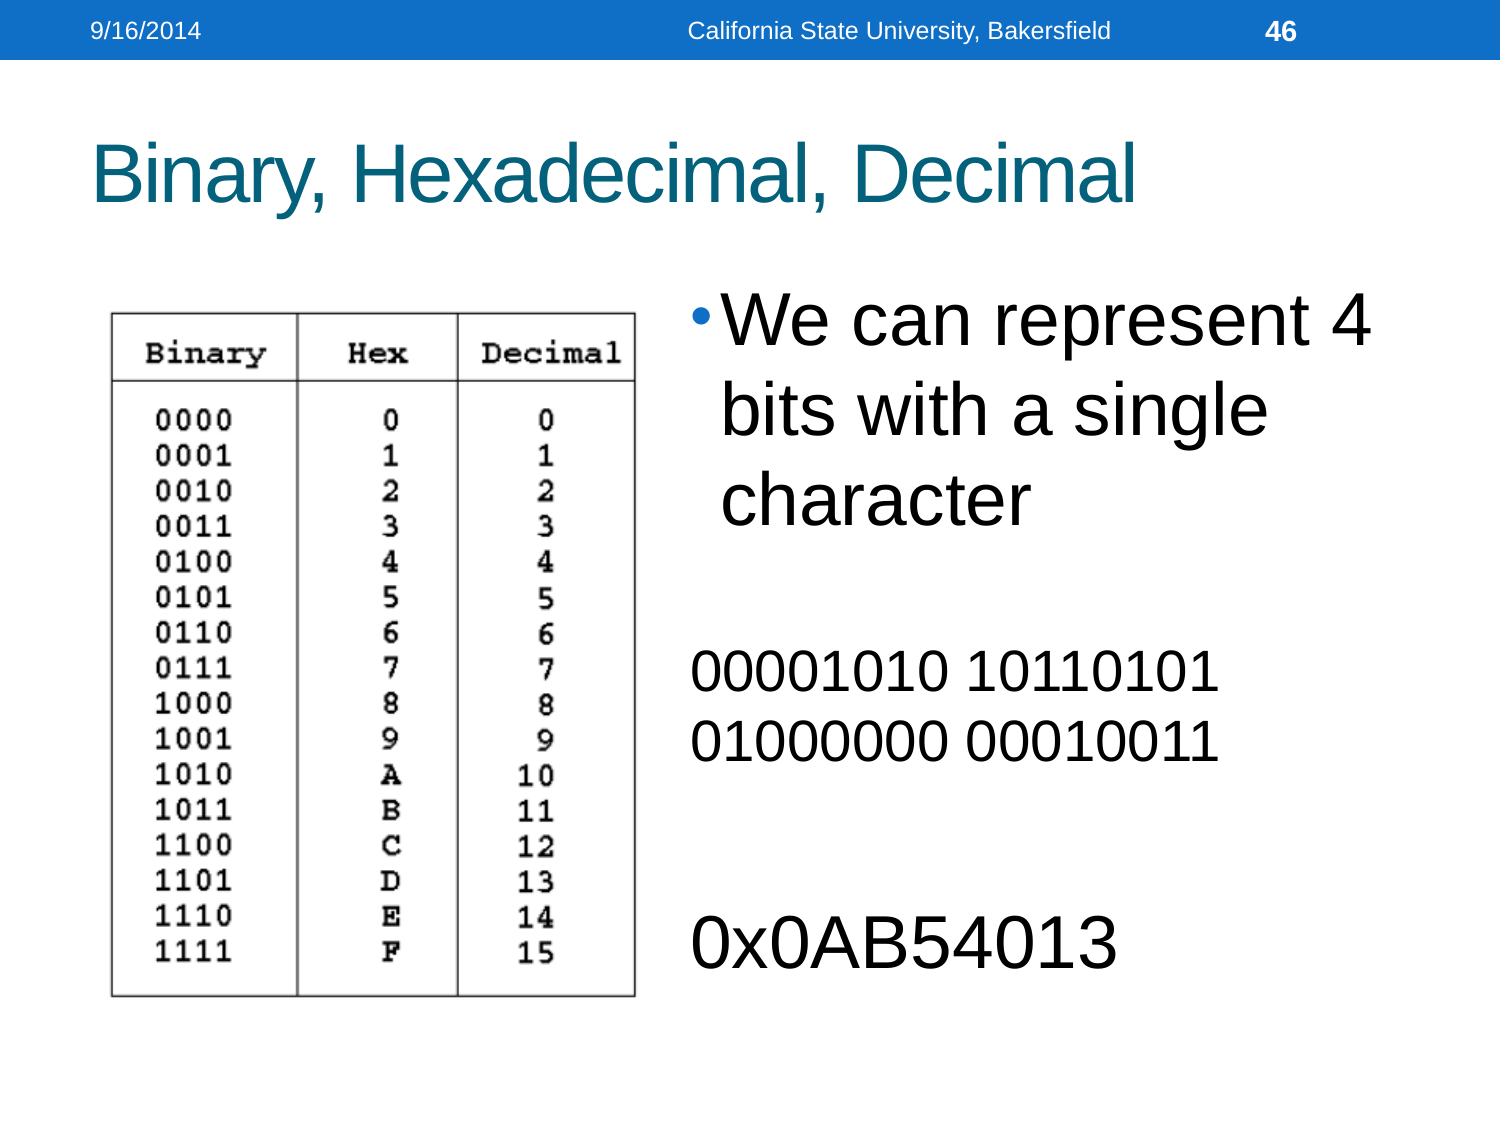

9/16/2014
California State University, Bakersfield
# Binary, Hexadecimal, Decimal
We can represent 4 bits with a single character
00001010 10110101 01000000 00010011
0x0AB54013